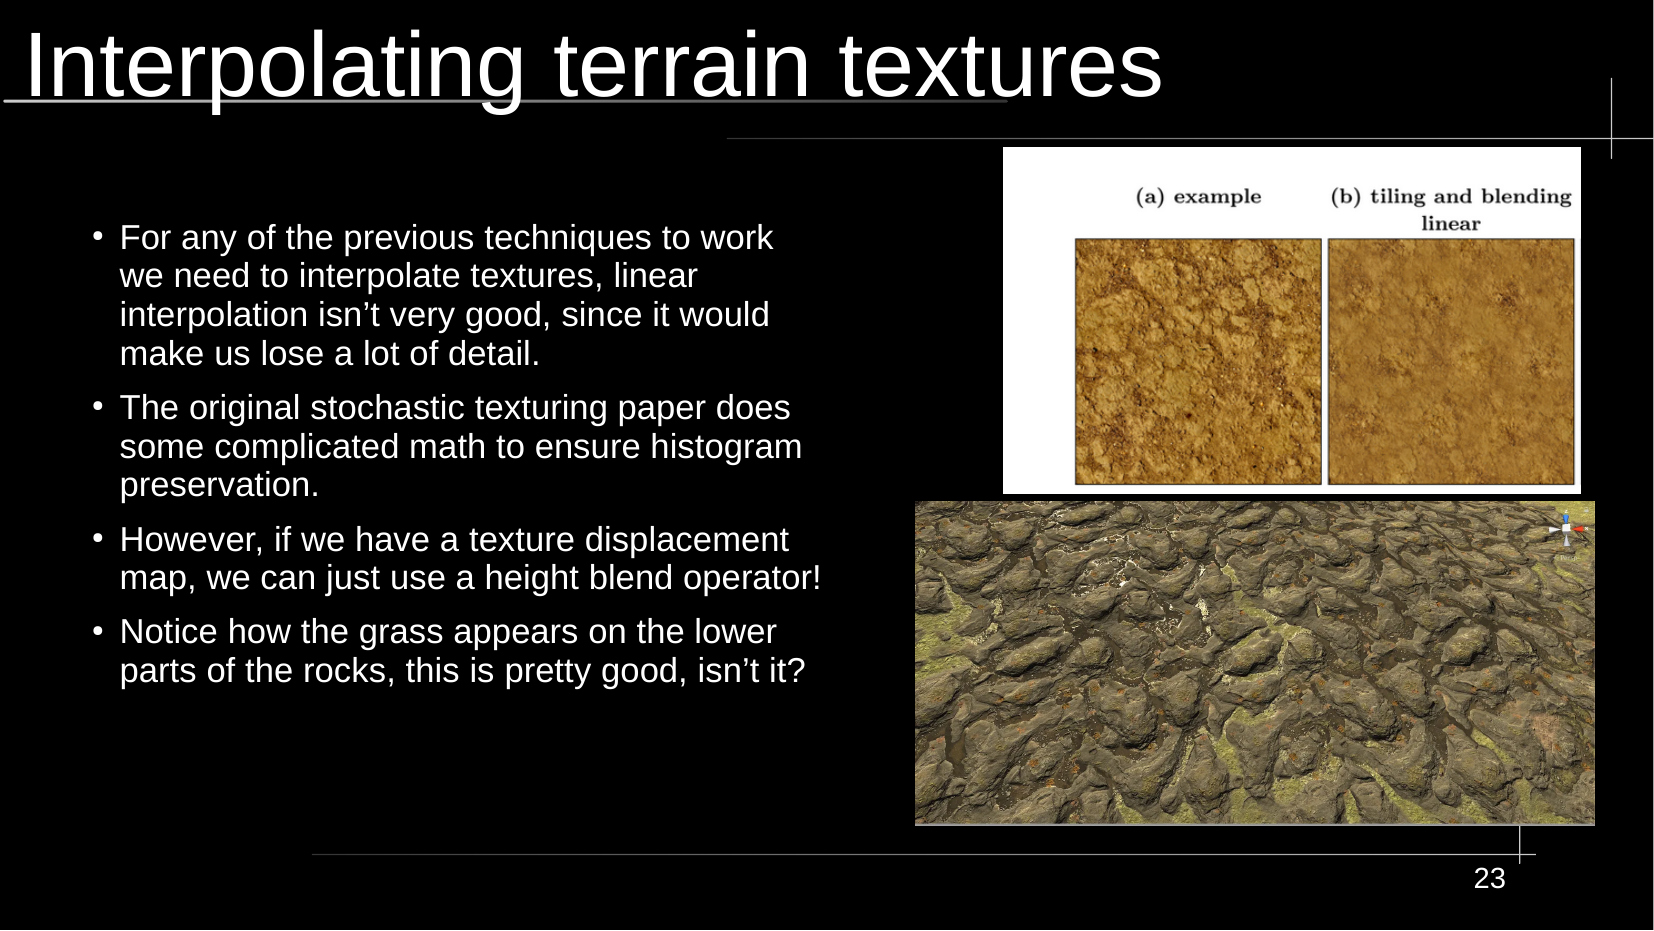

# Interpolating terrain textures
For any of the previous techniques to work we need to interpolate textures, linear interpolation isn’t very good, since it would make us lose a lot of detail.
The original stochastic texturing paper does some complicated math to ensure histogram preservation.
However, if we have a texture displacement map, we can just use a height blend operator!
Notice how the grass appears on the lower parts of the rocks, this is pretty good, isn’t it?
23